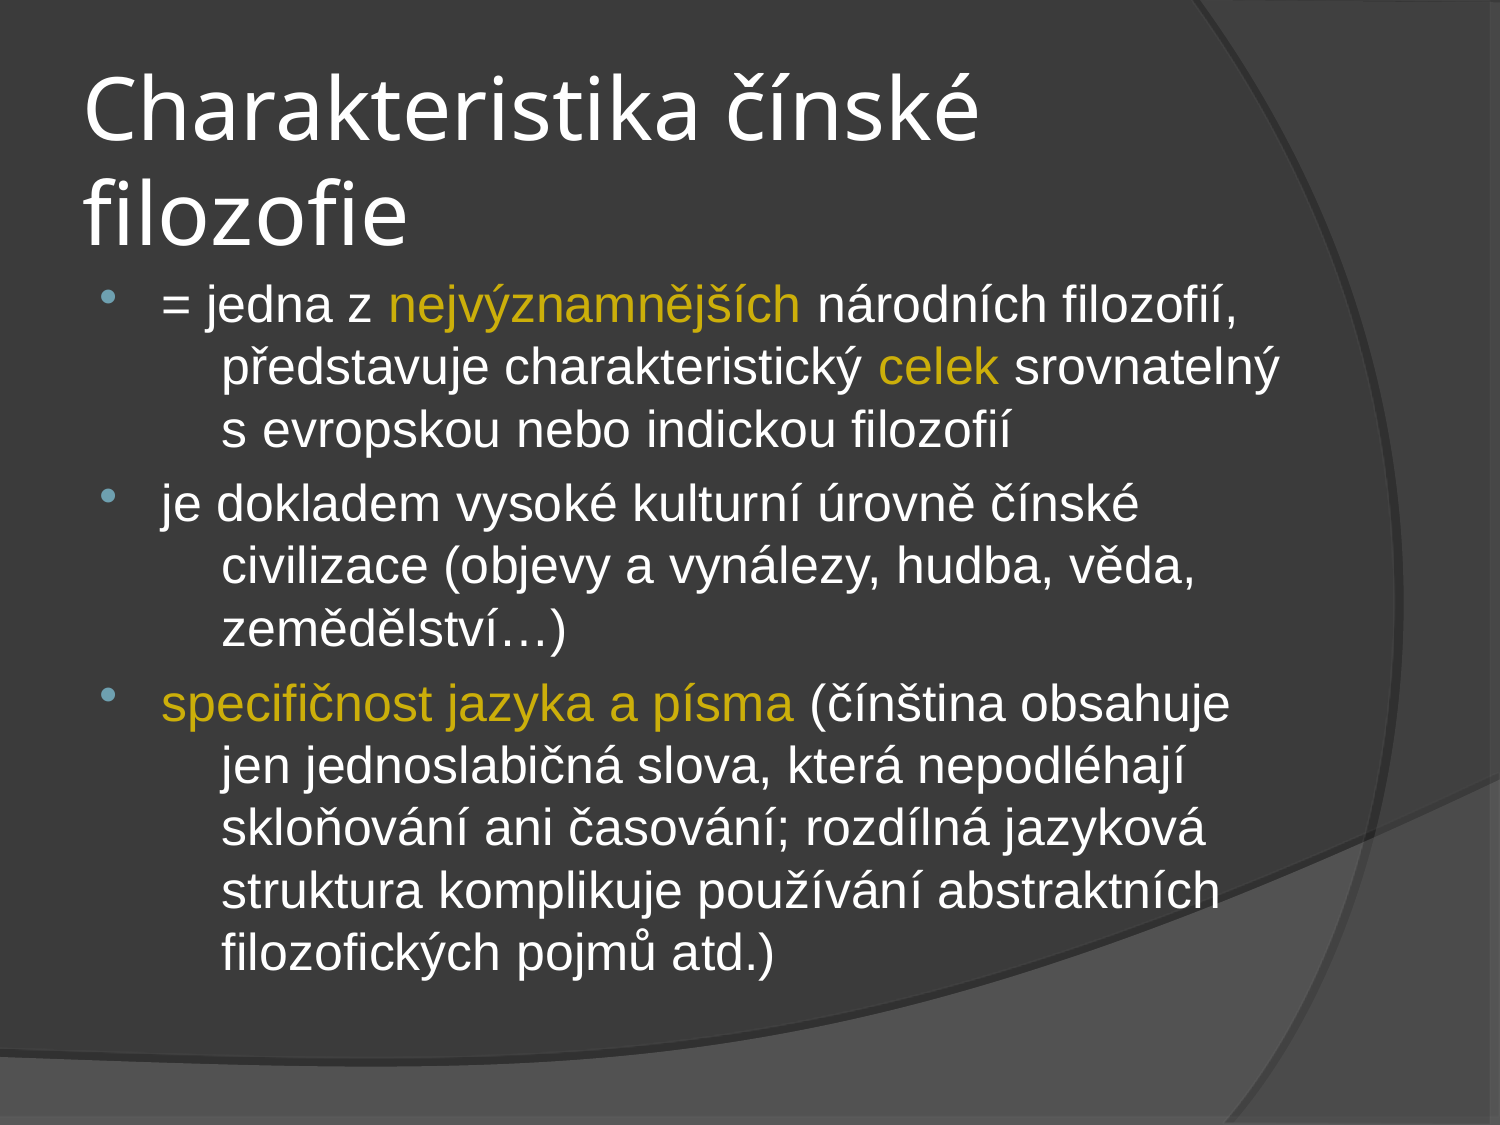

# Charakteristika čínské filozofie
= jedna z nejvýznamnějších národních filozofií, představuje charakteristický celek srovnatelný s evropskou nebo indickou filozofií
je dokladem vysoké kulturní úrovně čínské civilizace (objevy a vynálezy, hudba, věda, zemědělství…)
specifičnost jazyka a písma (čínština obsahuje jen jednoslabičná slova, která nepodléhají skloňování ani časování; rozdílná jazyková struktura komplikuje používání abstraktních filozofických pojmů atd.)